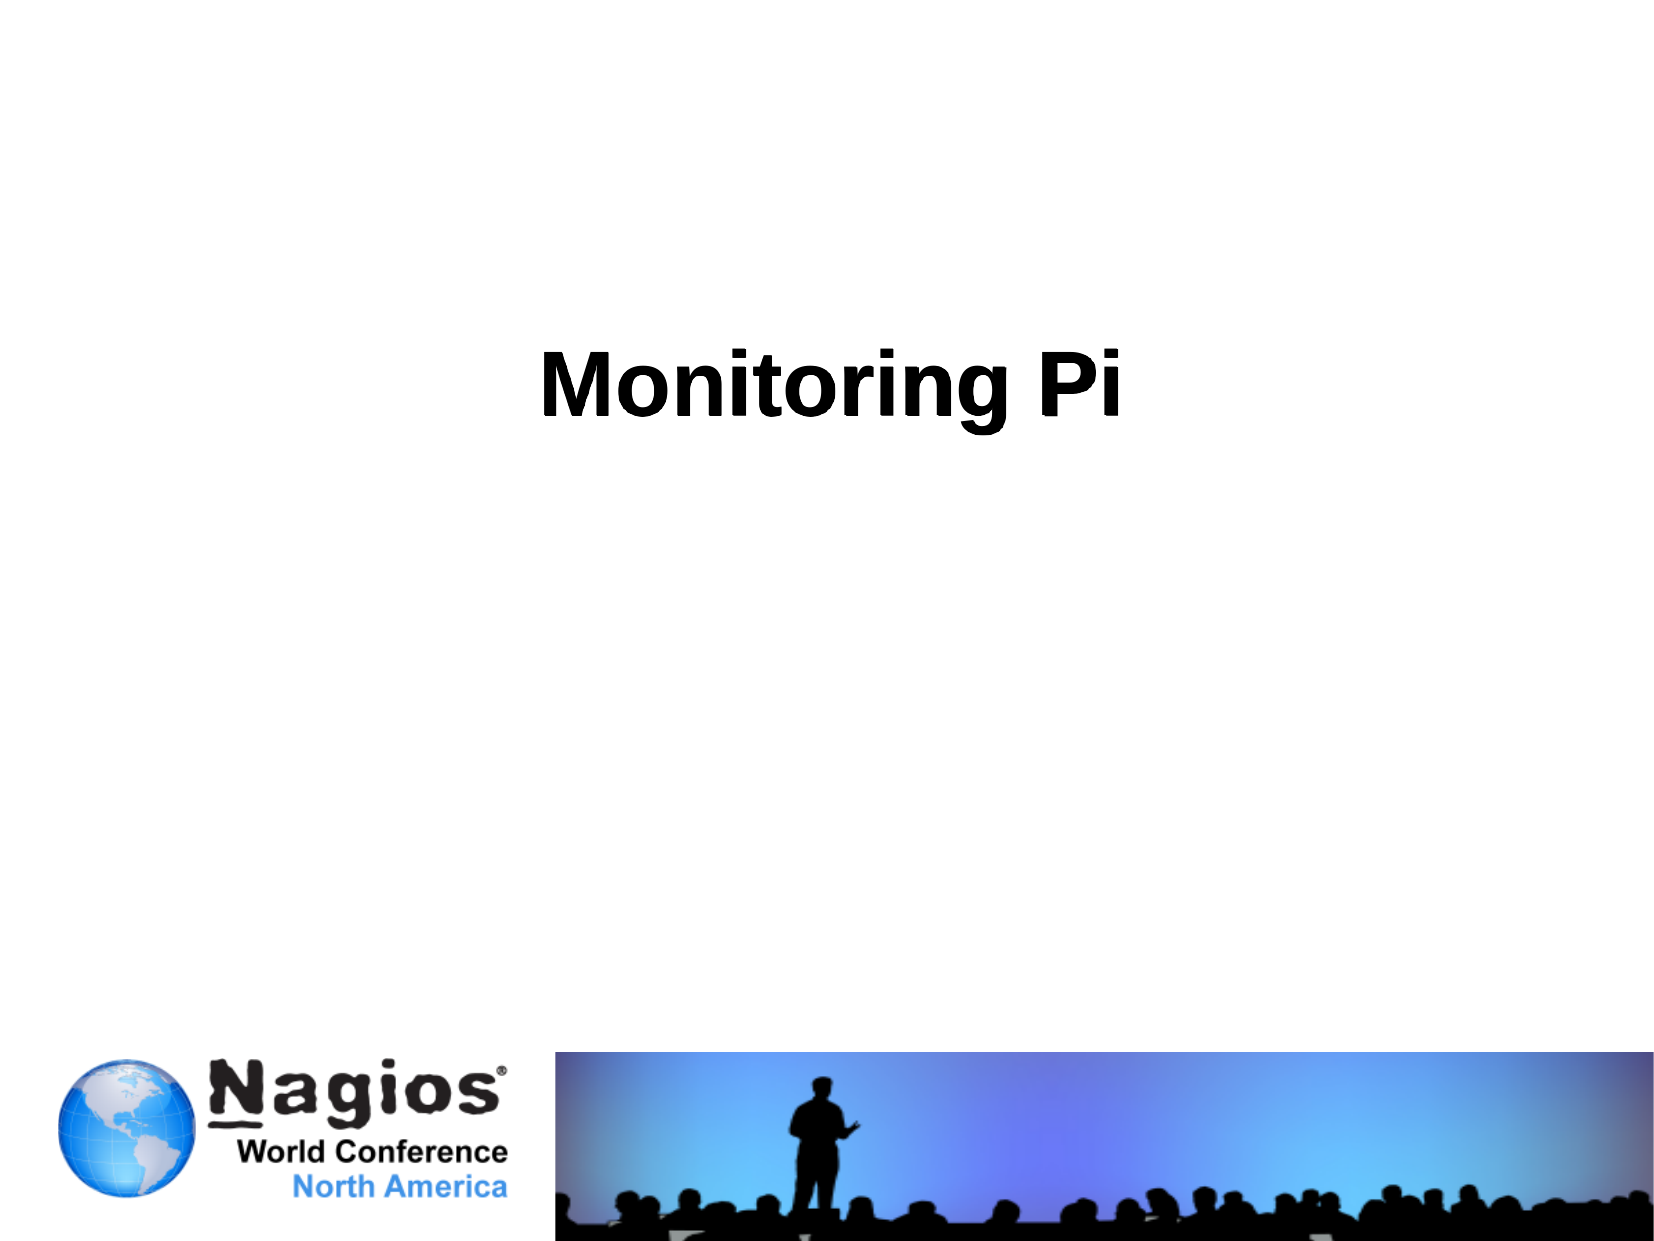

# Monitoring Pi
2011
Nagios World Conference
37